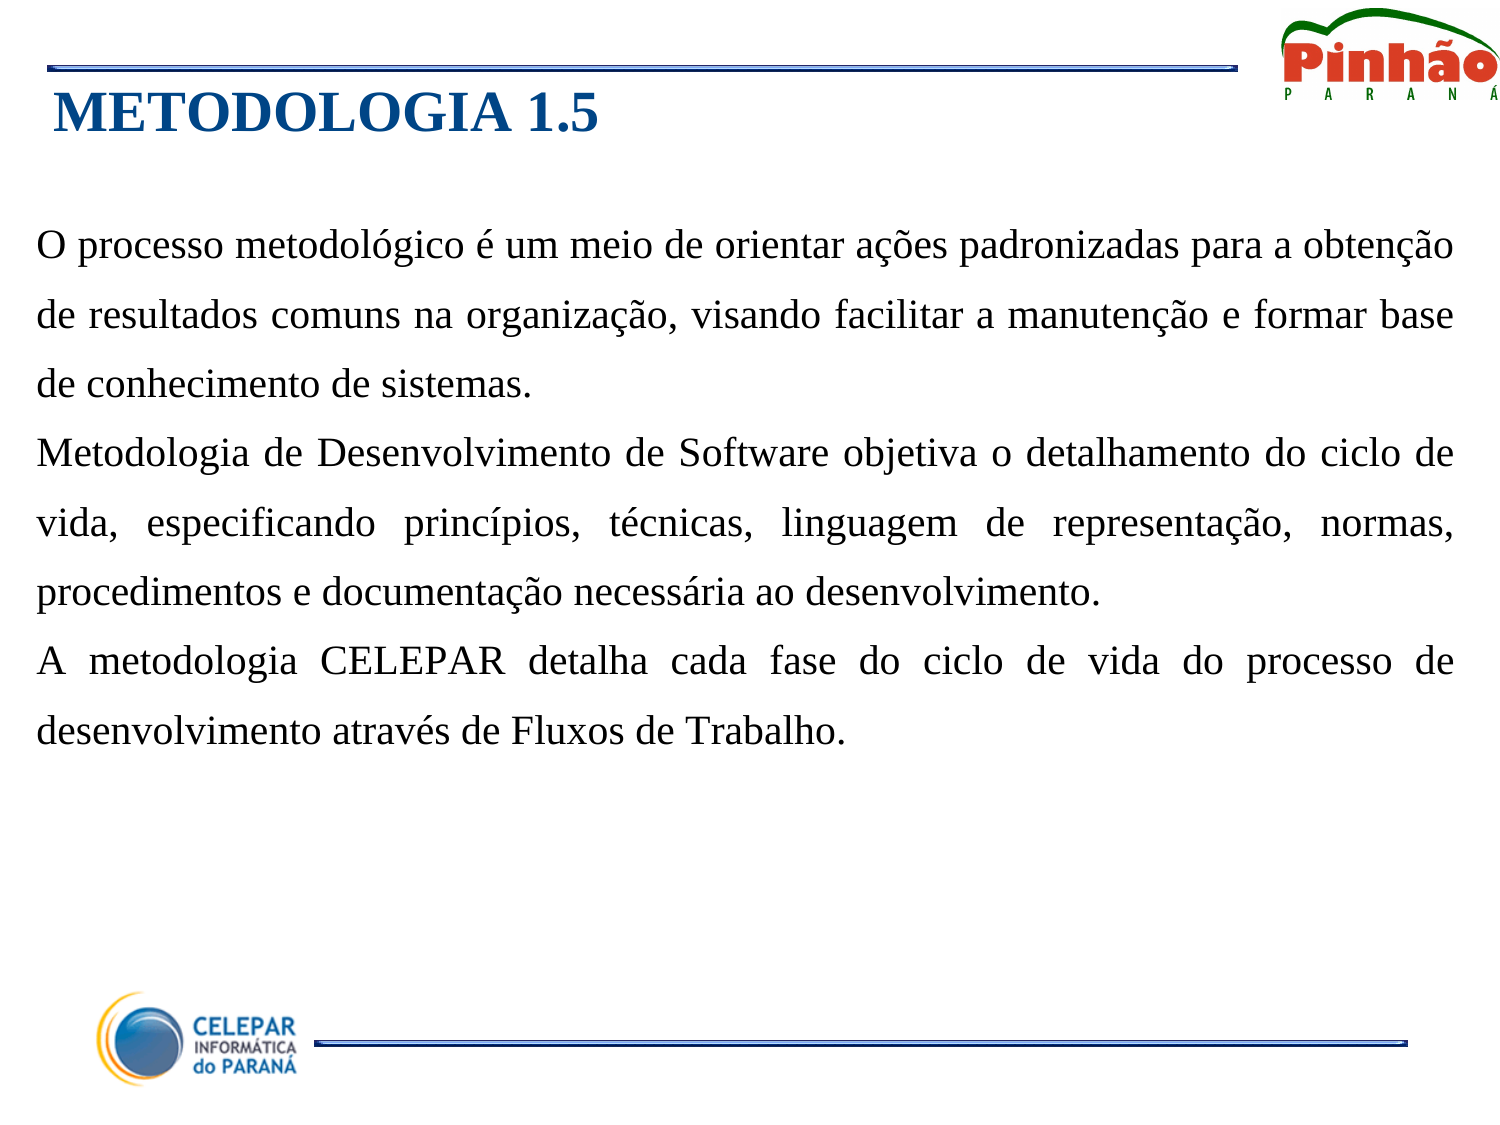

#
METODOLOGIA 1.5
O processo metodológico é um meio de orientar ações padronizadas para a obtenção de resultados comuns na organização, visando facilitar a manutenção e formar base de conhecimento de sistemas.
Metodologia de Desenvolvimento de Software objetiva o detalhamento do ciclo de vida, especificando princípios, técnicas, linguagem de representação, normas, procedimentos e documentação necessária ao desenvolvimento.
A metodologia CELEPAR detalha cada fase do ciclo de vida do processo de desenvolvimento através de Fluxos de Trabalho.